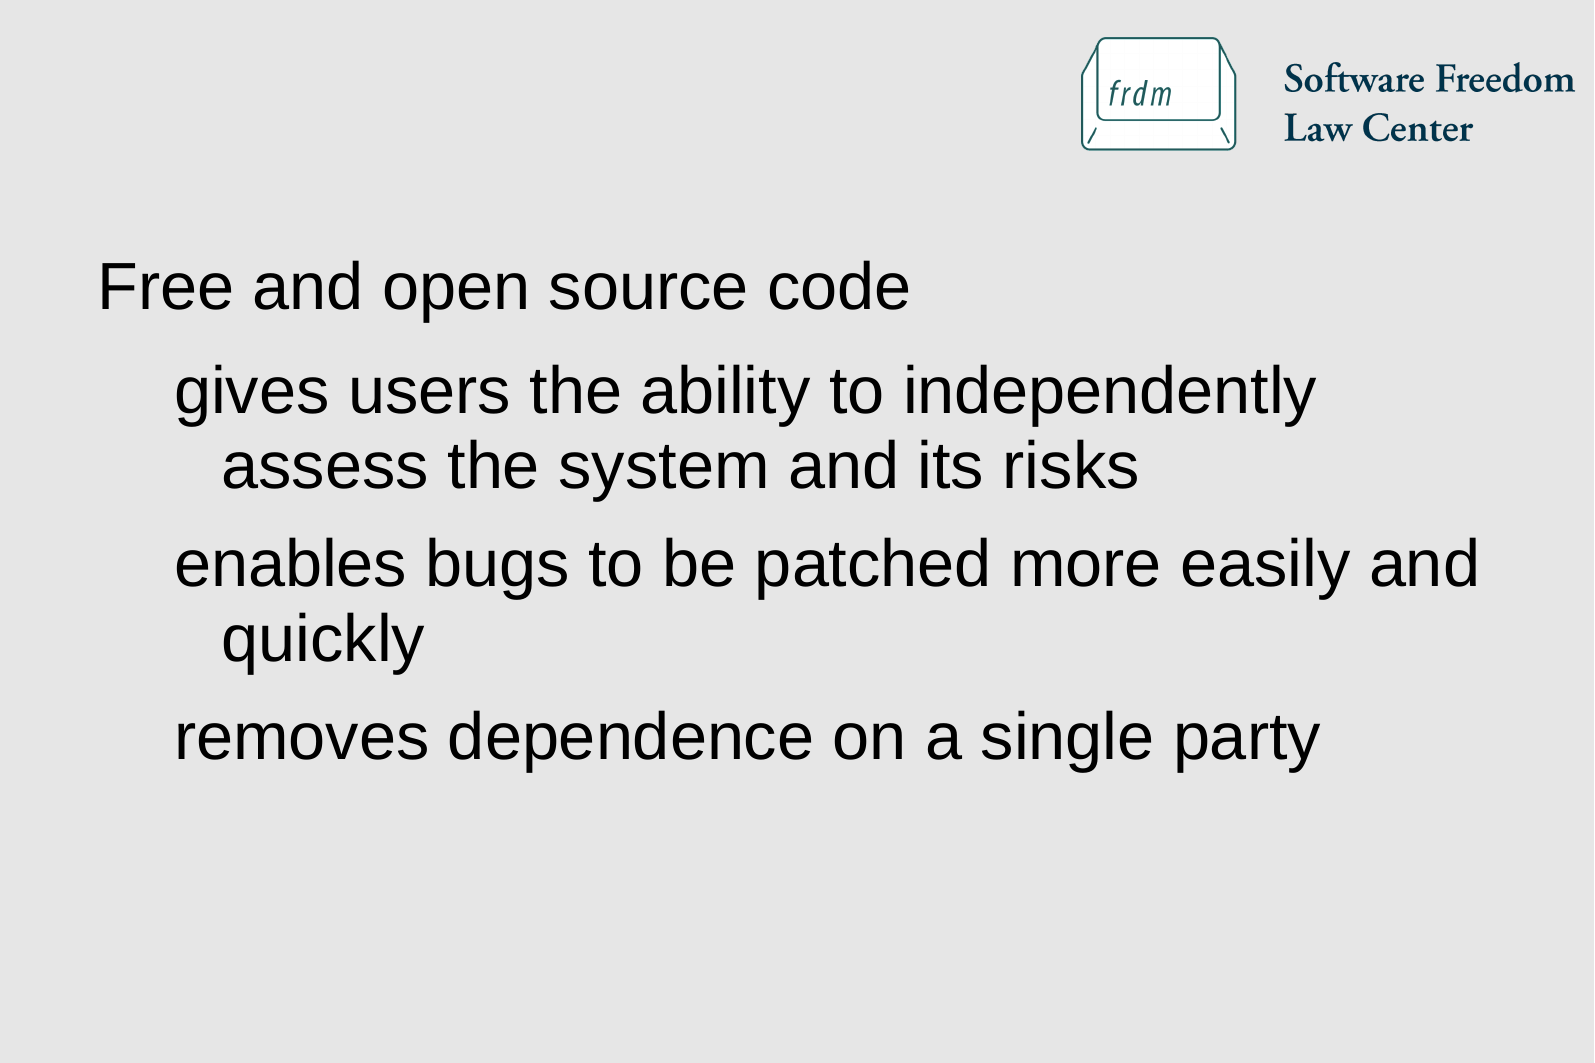

# Free and open source code
gives users the ability to independently assess the system and its risks
enables bugs to be patched more easily and quickly
removes dependence on a single party